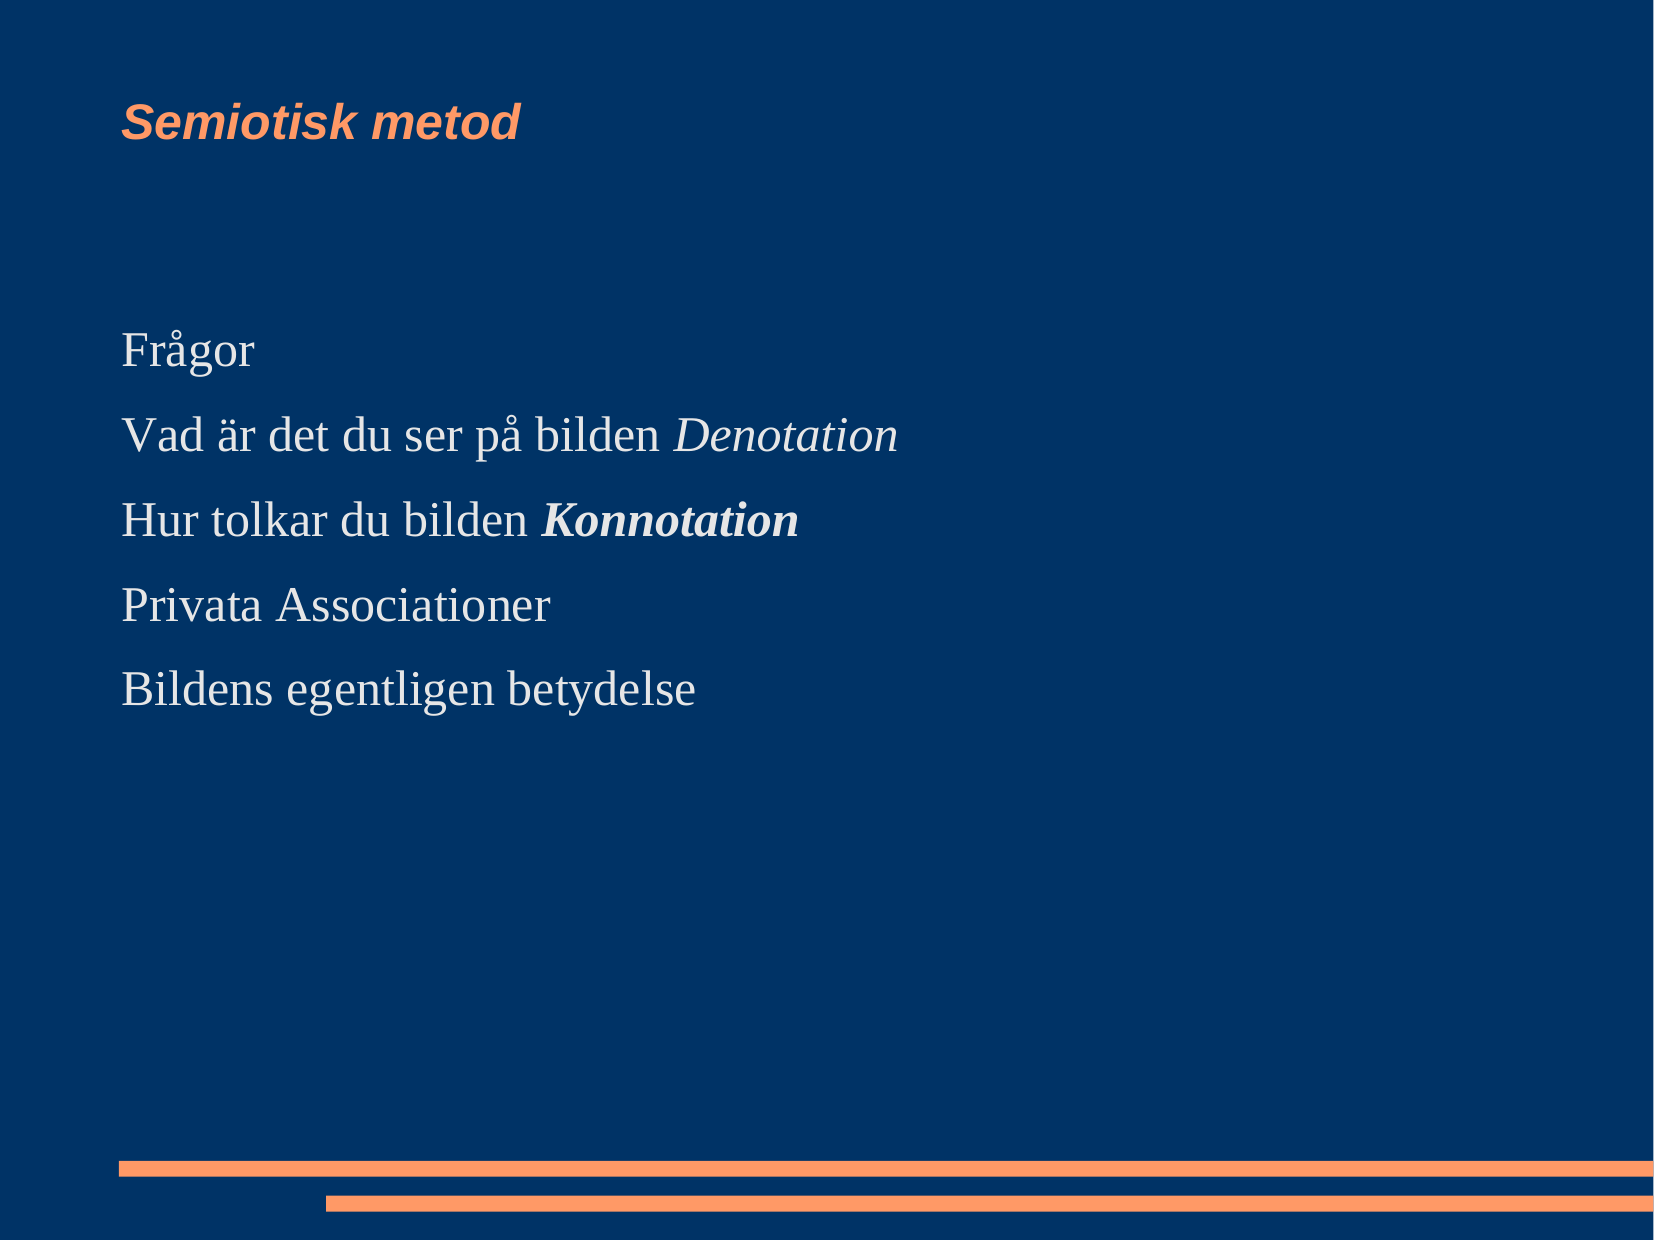

# Semiotisk metod
Frågor
Vad är det du ser på bilden Denotation
Hur tolkar du bilden Konnotation
Privata Associationer
Bildens egentligen betydelse